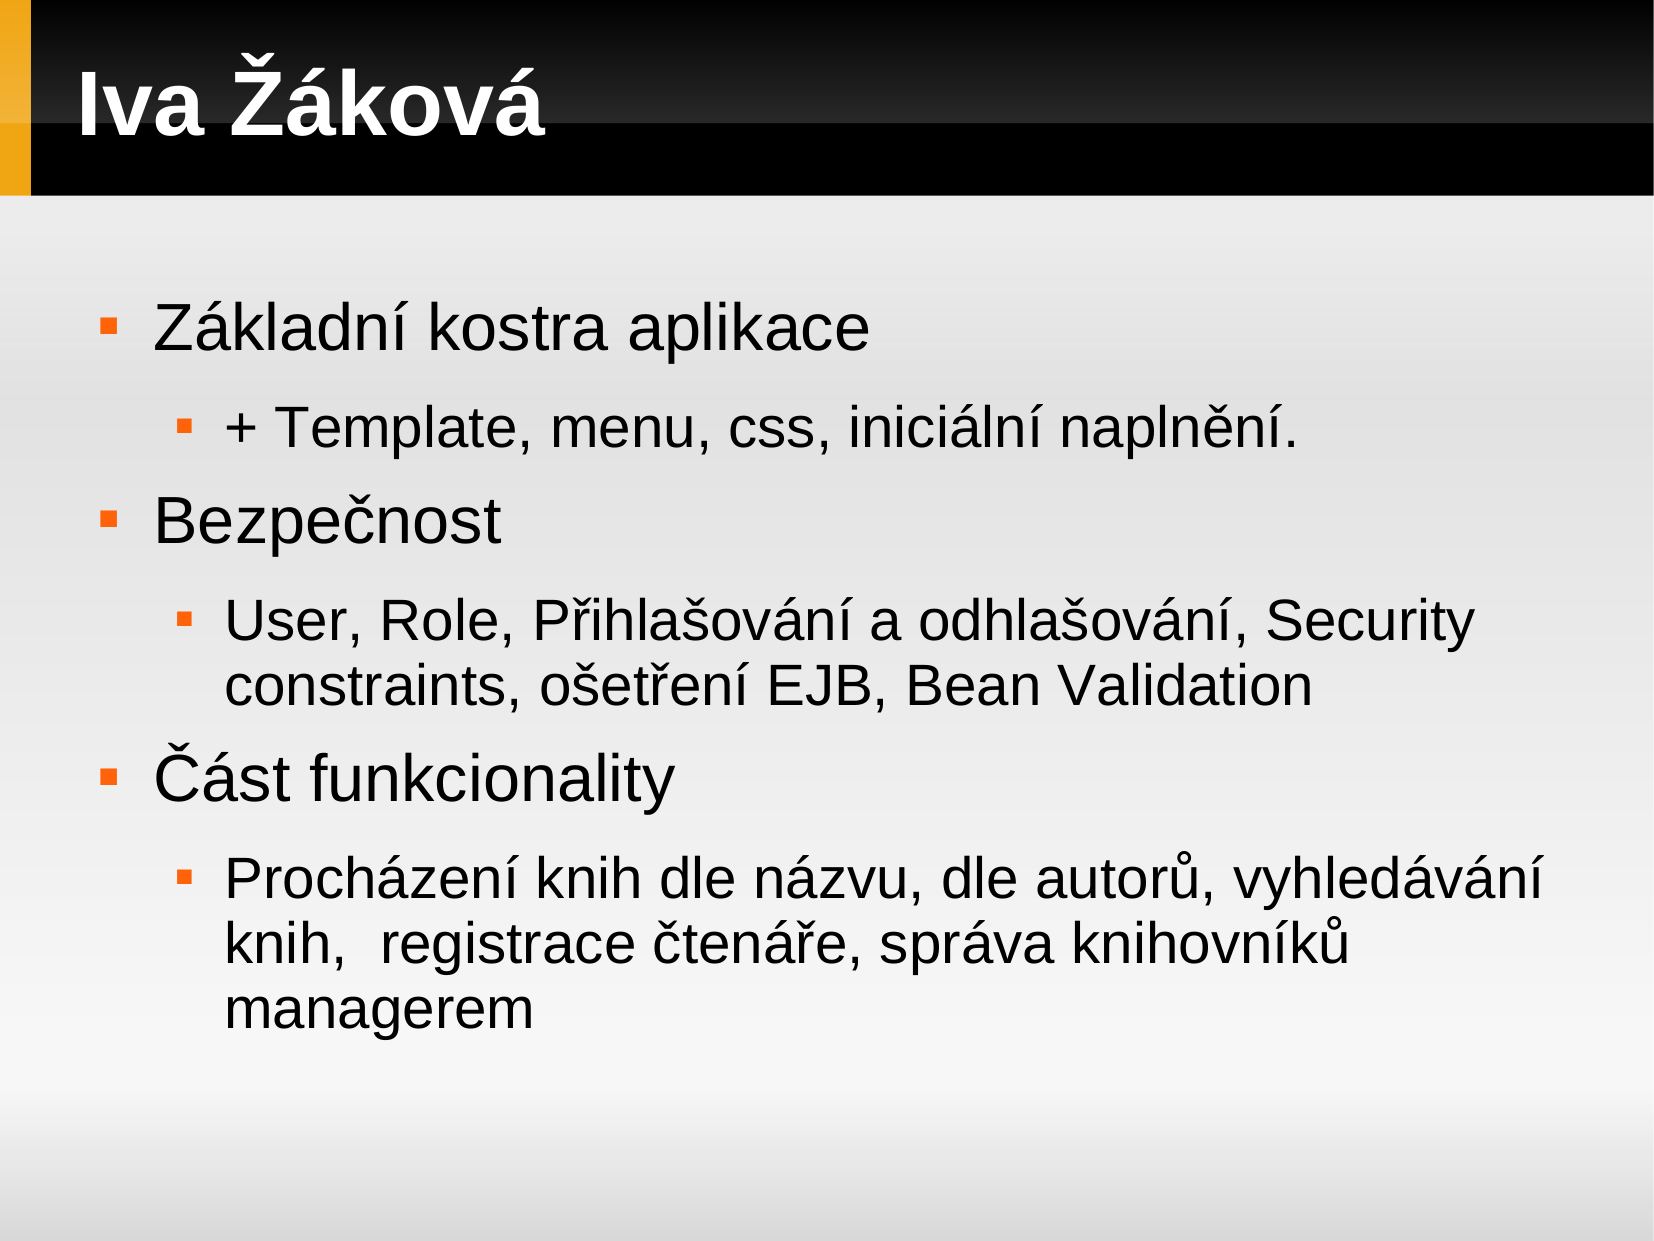

# Iva Žáková
Základní kostra aplikace
+ Template, menu, css, iniciální naplnění.
Bezpečnost
User, Role, Přihlašování a odhlašování, Security constraints, ošetření EJB, Bean Validation
Část funkcionality
Procházení knih dle názvu, dle autorů, vyhledávání knih, registrace čtenáře, správa knihovníků managerem